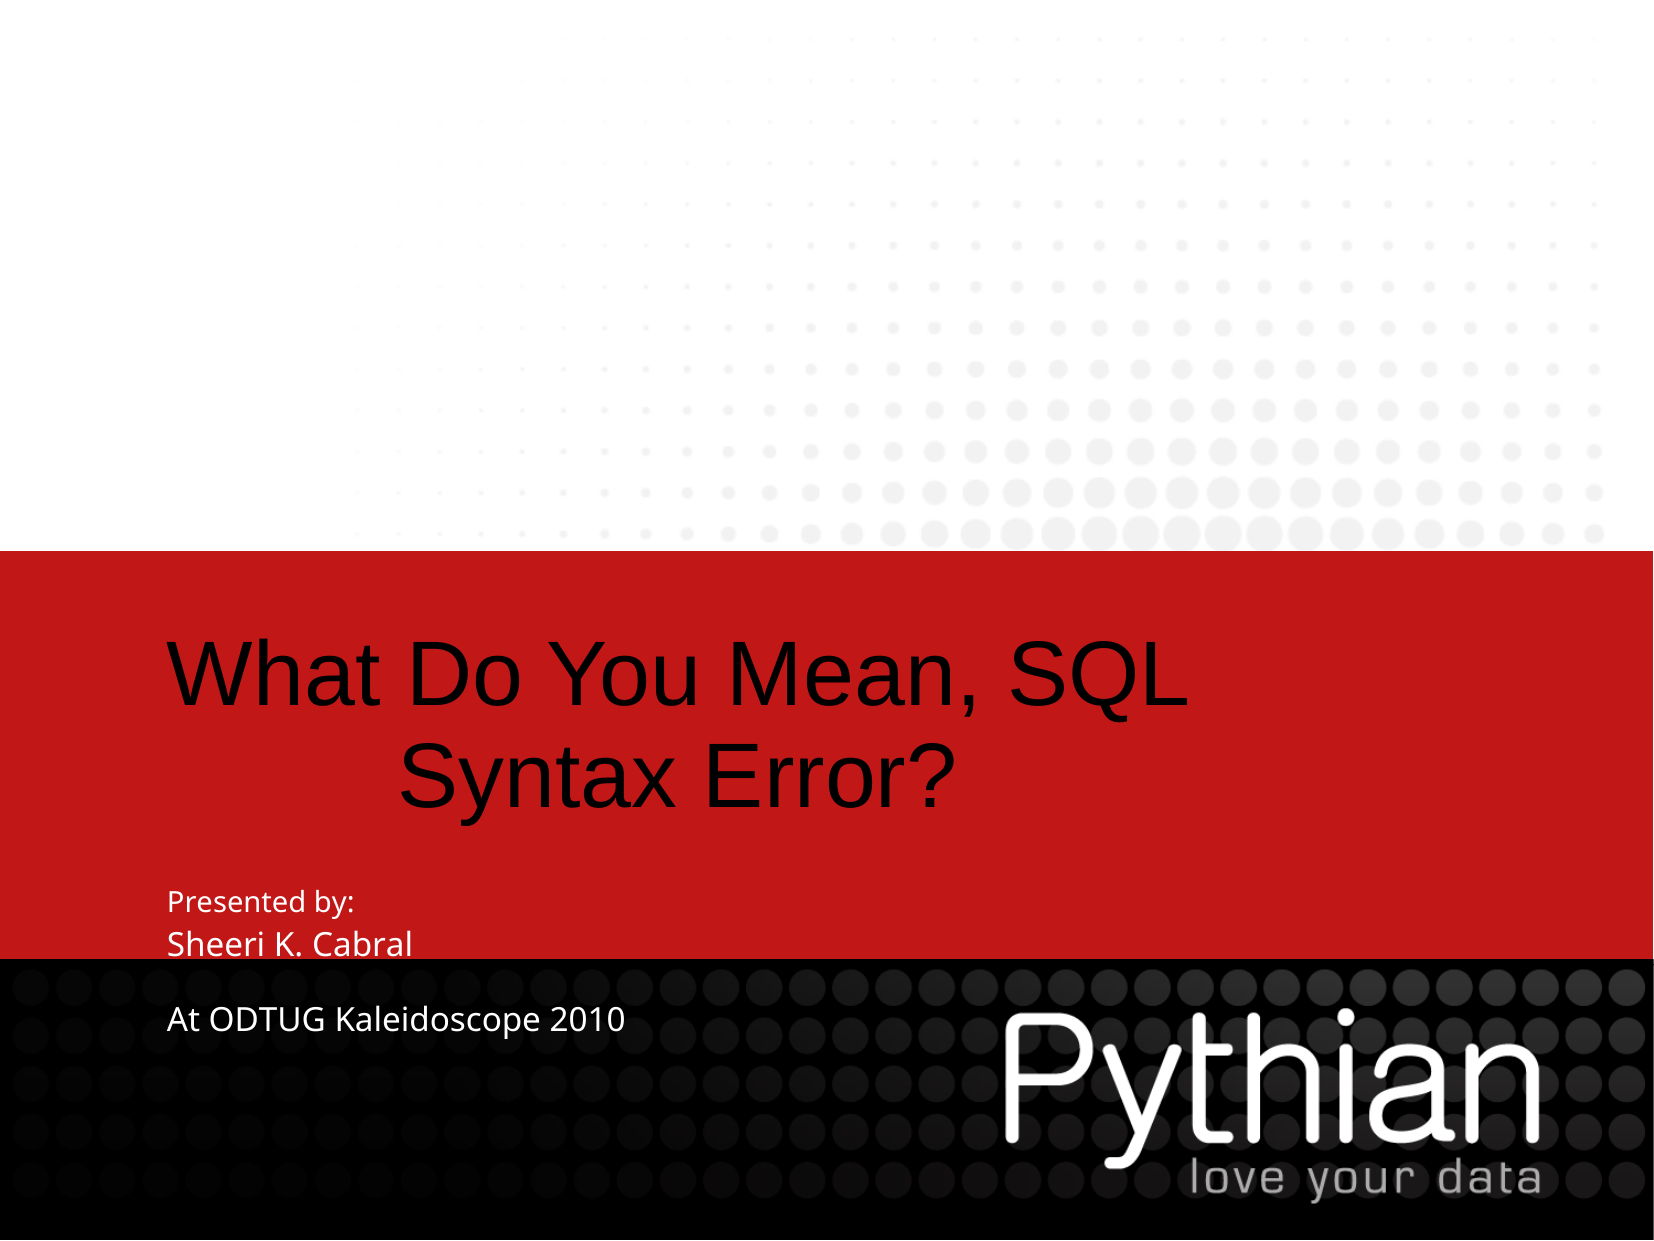

# What Do You Mean, SQL Syntax Error?
Presented by:
Sheeri K. Cabral
At ODTUG Kaleidoscope 2010